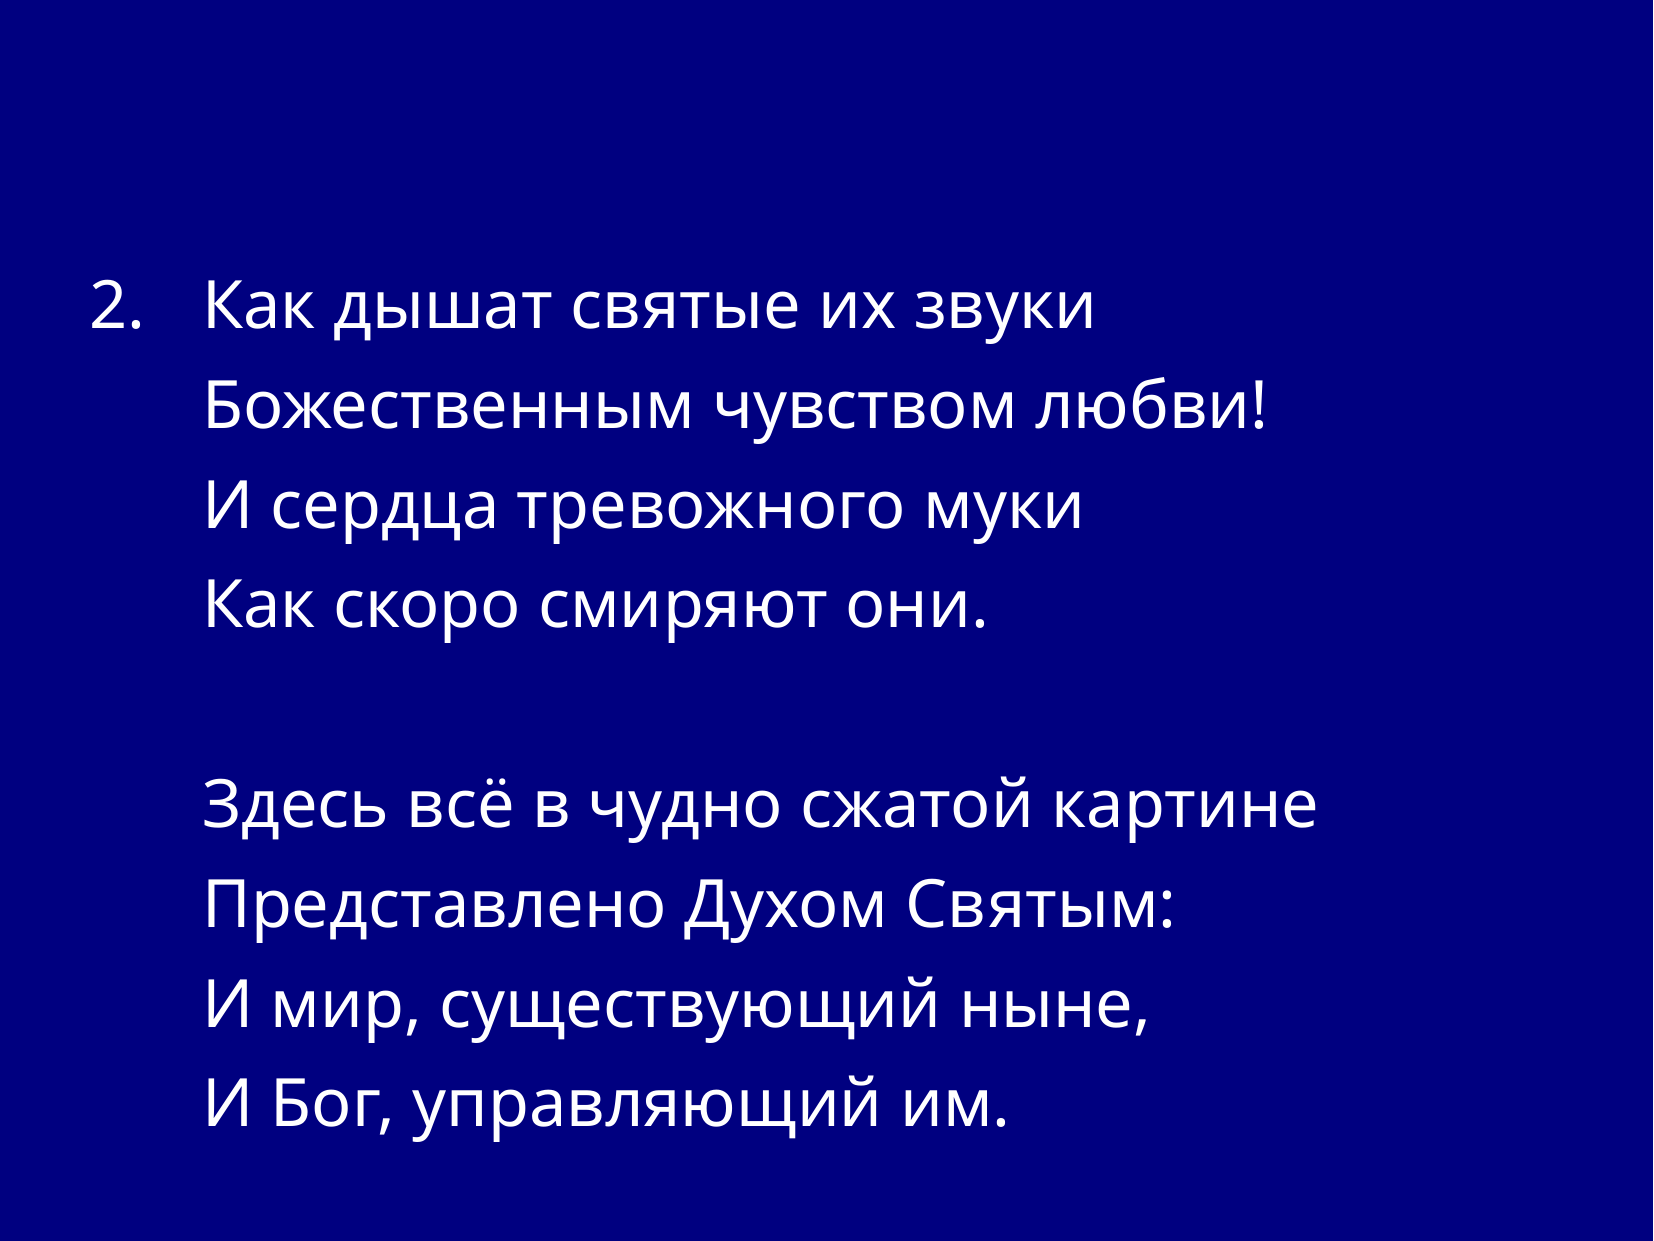

2.	Как дышат святые их звуки
	Божественным чувством любви!
	И сердца тревожного муки
	Как скоро смиряют они.
	Здесь всё в чудно сжатой картине
	Представлено Духом Святым:
	И мир, существующий ныне,
	И Бог, управляющий им.